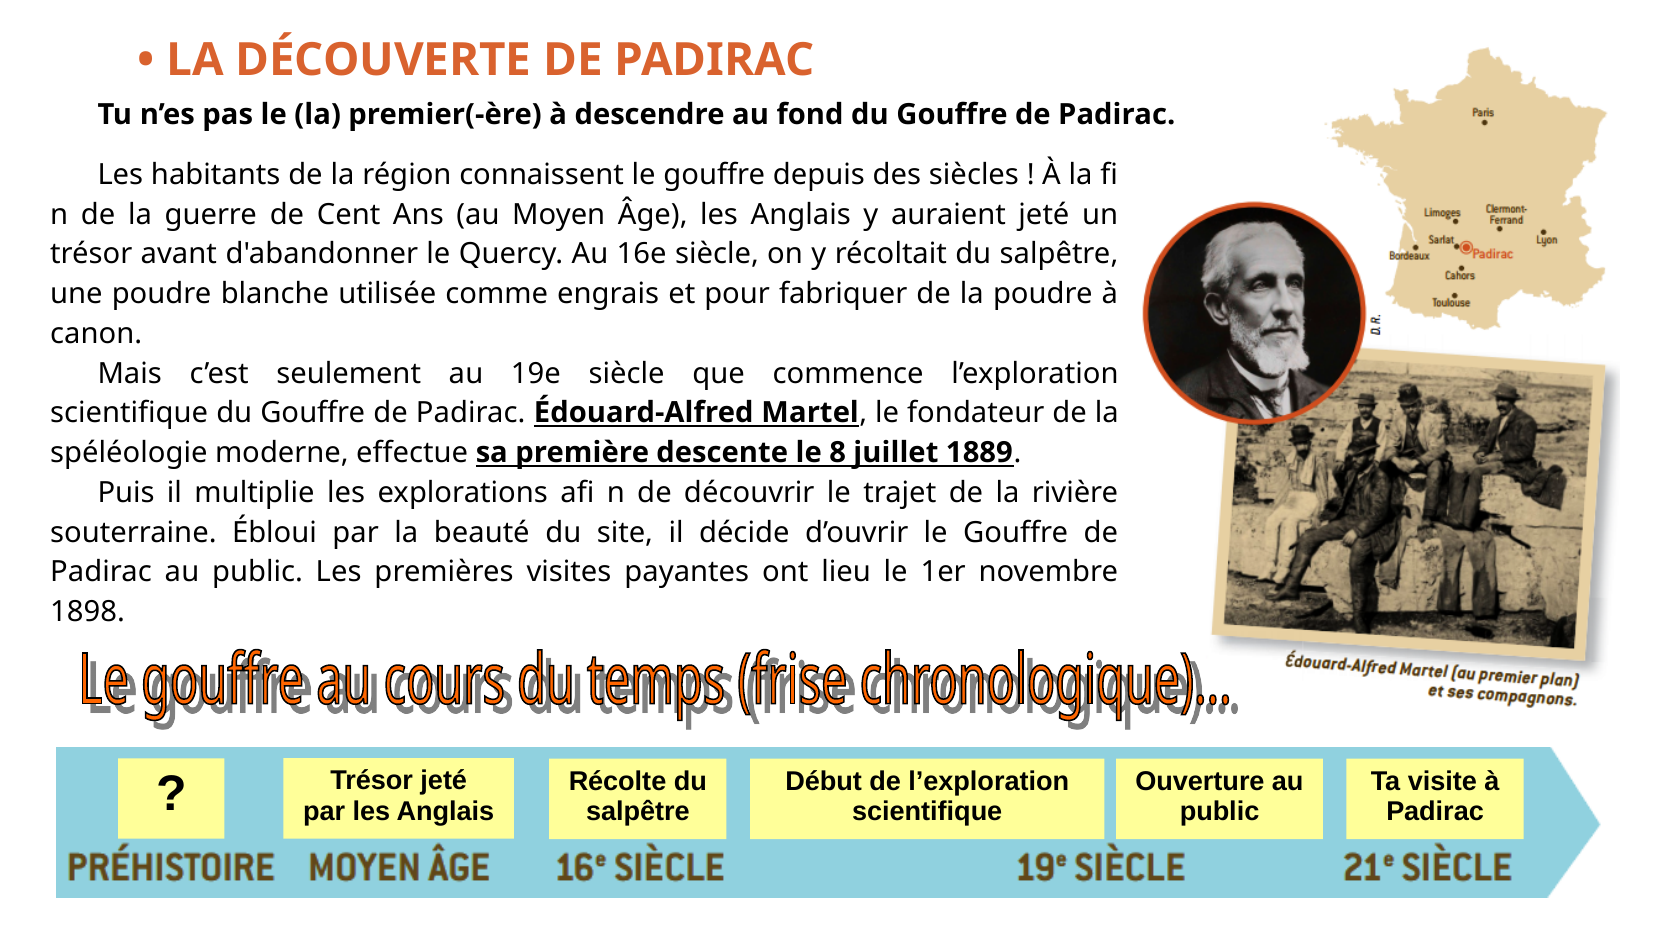

• LA DÉCOUVERTE DE PADIRAC
Tu n’es pas le (la) premier(-ère) à descendre au fond du Gouffre de Padirac.
Les habitants de la région connaissent le gouffre depuis des siècles ! À la fi n de la guerre de Cent Ans (au Moyen Âge), les Anglais y auraient jeté un trésor avant d'abandonner le Quercy. Au 16e siècle, on y récoltait du salpêtre, une poudre blanche utilisée comme engrais et pour fabriquer de la poudre à canon.
Mais c’est seulement au 19e siècle que commence l’exploration scientifique du Gouffre de Padirac. Édouard-Alfred Martel, le fondateur de la spéléologie moderne, effectue sa première descente le 8 juillet 1889.
Puis il multiplie les explorations afi n de découvrir le trajet de la rivière souterraine. Ébloui par la beauté du site, il décide d’ouvrir le Gouffre de Padirac au public. Les premières visites payantes ont lieu le 1er novembre 1898.
Le gouffre au cours du temps (frise chronologique)...
Trésor jeté
par les Anglais
?
Récolte du salpêtre
Début de l’exploration scientifique
Ouverture au public
Ta visite à Padirac